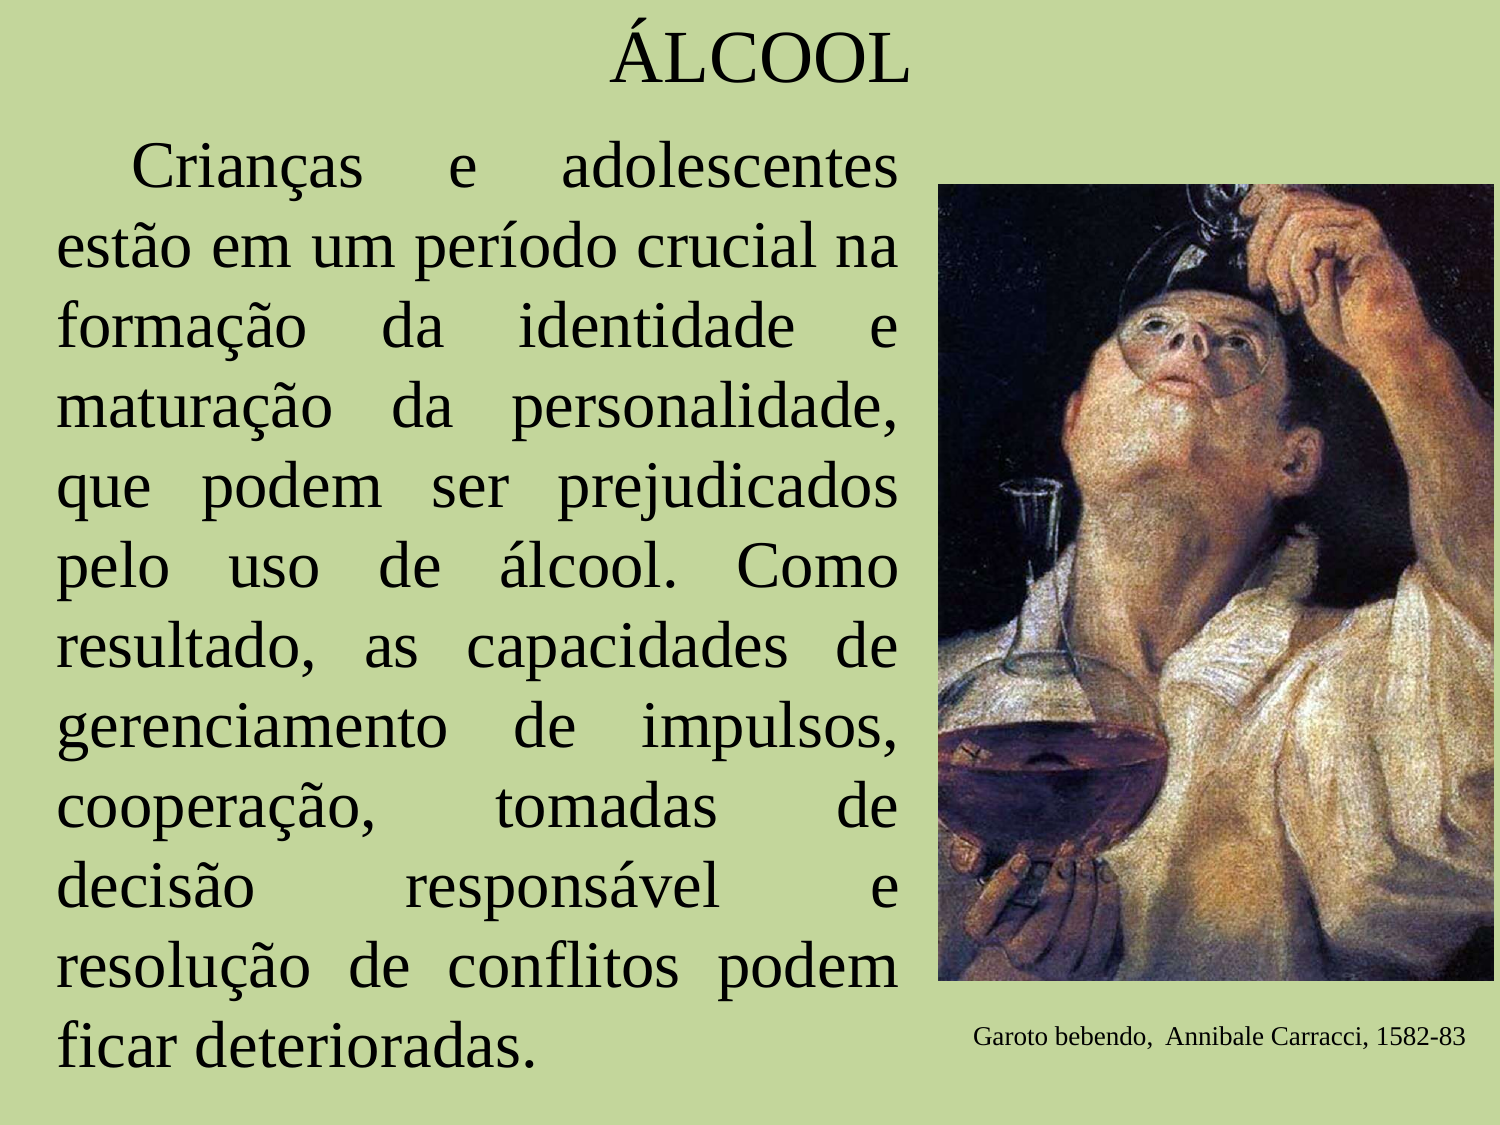

ÁLCOOL
Crianças e adolescentes estão em um período crucial na formação da identidade e maturação da personalidade, que podem ser prejudicados pelo uso de álcool. Como resultado, as capacidades de gerenciamento de impulsos, cooperação, tomadas de decisão responsável e resolução de conflitos podem ficar deterioradas.
Garoto bebendo, Annibale Carracci, 1582-83